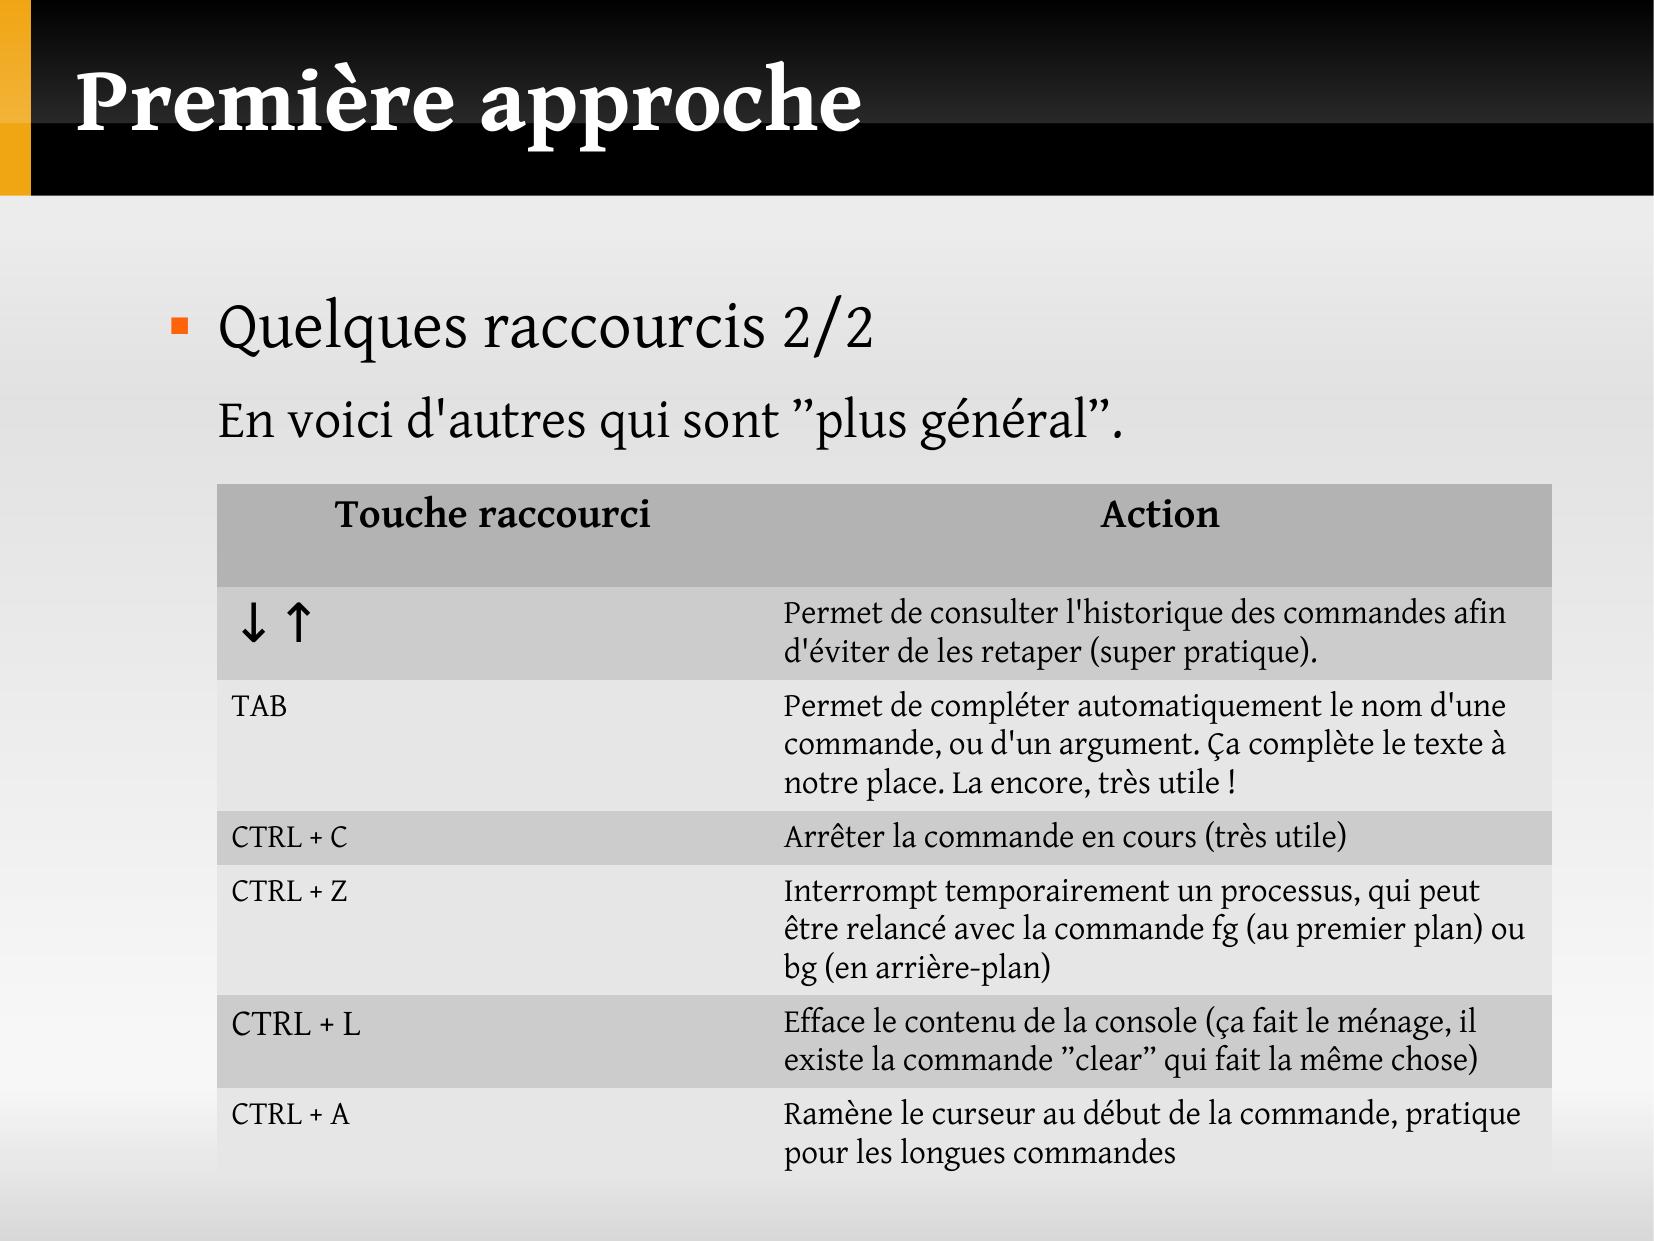

# Première approche
Quelques raccourcis 2/2
En voici d'autres qui sont ”plus général”.
| Touche raccourci | Action |
| --- | --- |
| ↓↑ | Permet de consulter l'historique des commandes afin d'éviter de les retaper (super pratique). |
| TAB | Permet de compléter automatiquement le nom d'une commande, ou d'un argument. Ça complète le texte à notre place. La encore, très utile ! |
| CTRL + C | Arrêter la commande en cours (très utile) |
| CTRL + Z | Interrompt temporairement un processus, qui peut être relancé avec la commande fg (au premier plan) ou bg (en arrière-plan) |
| CTRL + L | Efface le contenu de la console (ça fait le ménage, il existe la commande ”clear” qui fait la même chose) |
| CTRL + A | Ramène le curseur au début de la commande, pratique pour les longues commandes |